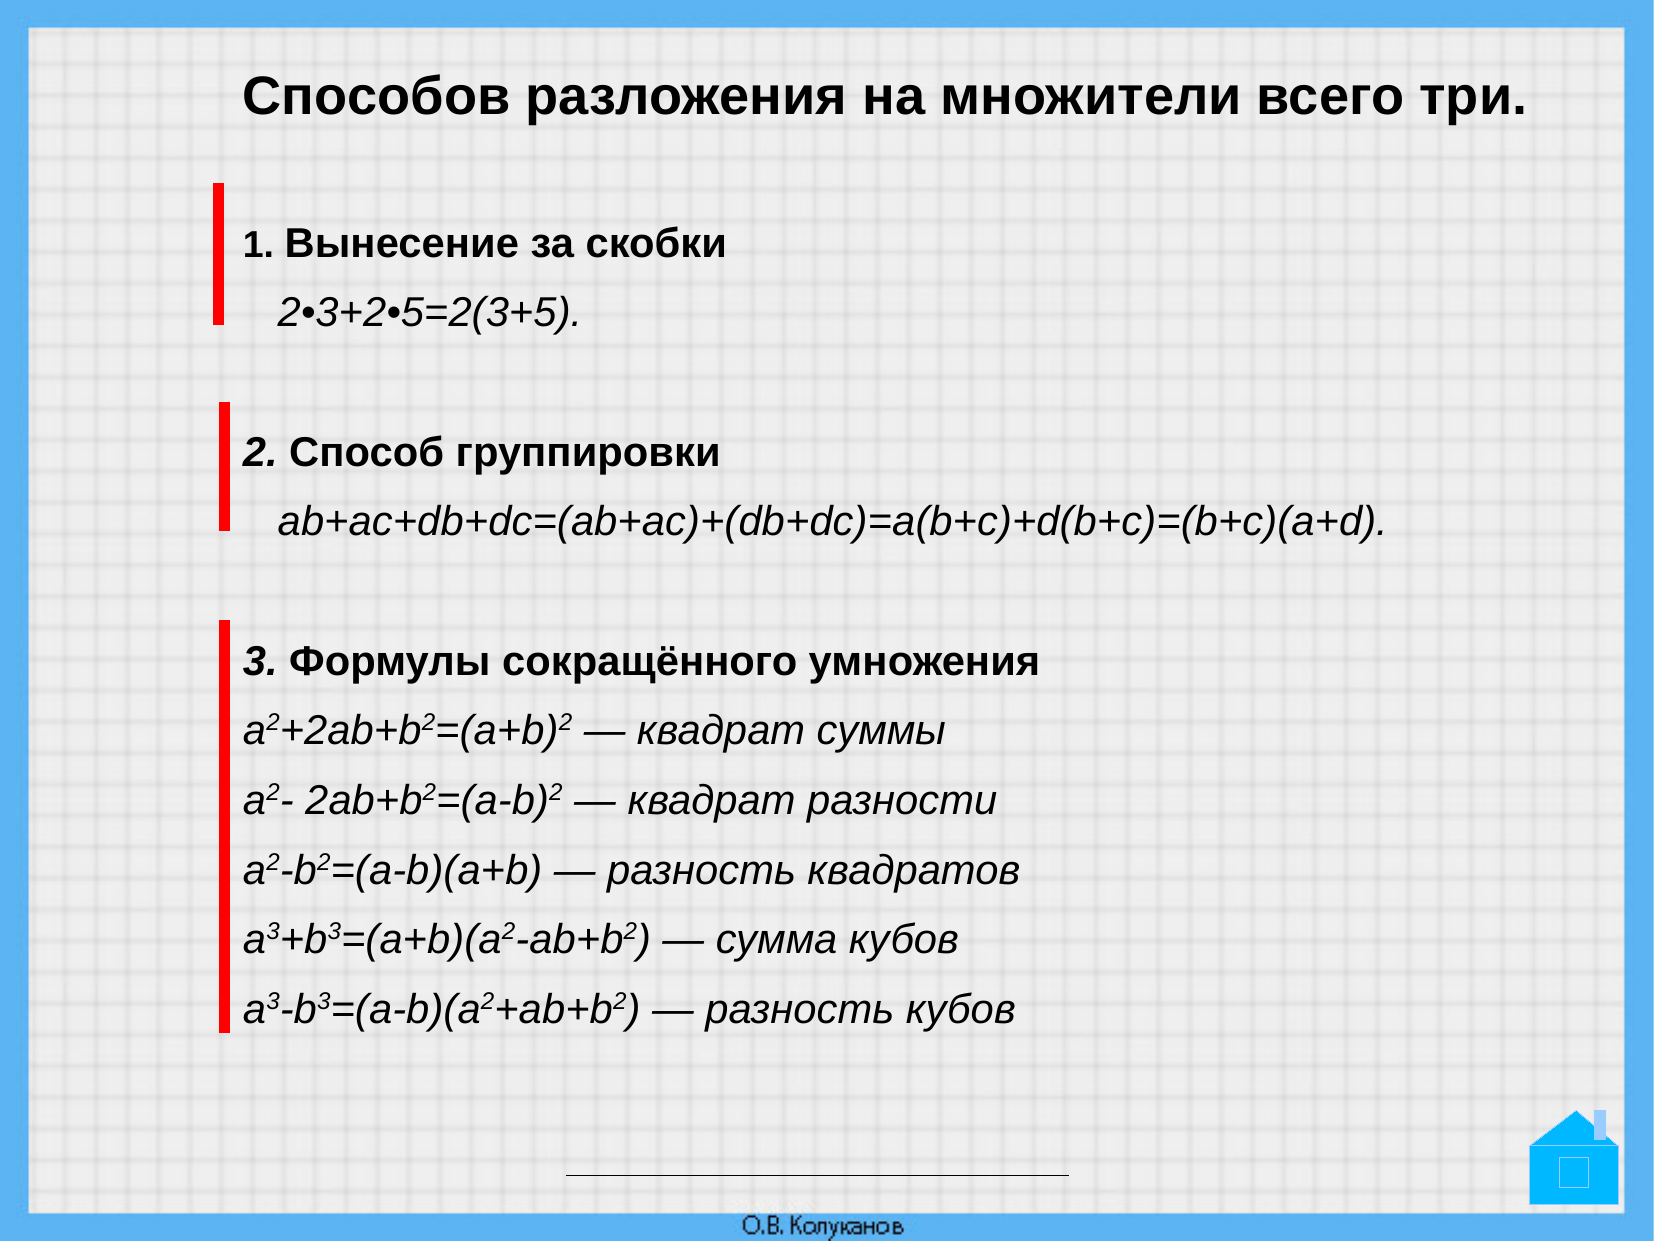

Способов разложения на множители всего три.
 Вынесение за скобки
2•3+2•5=2(3+5).
 Способ группировки
ab+ac+db+dc=(ab+ac)+(db+dc)=a(b+c)+d(b+c)=(b+c)(a+d).
 Формулы сокращённого умножения
a2+2ab+b2=(a+b)2 — квадрат суммы
a2- 2ab+b2=(a-b)2 — квадрат разности
a2-b2=(a-b)(a+b) — разность квадратов
a3+b3=(a+b)(a2-ab+b2) — сумма кубов
a3-b3=(a-b)(a2+ab+b2) — разность кубов